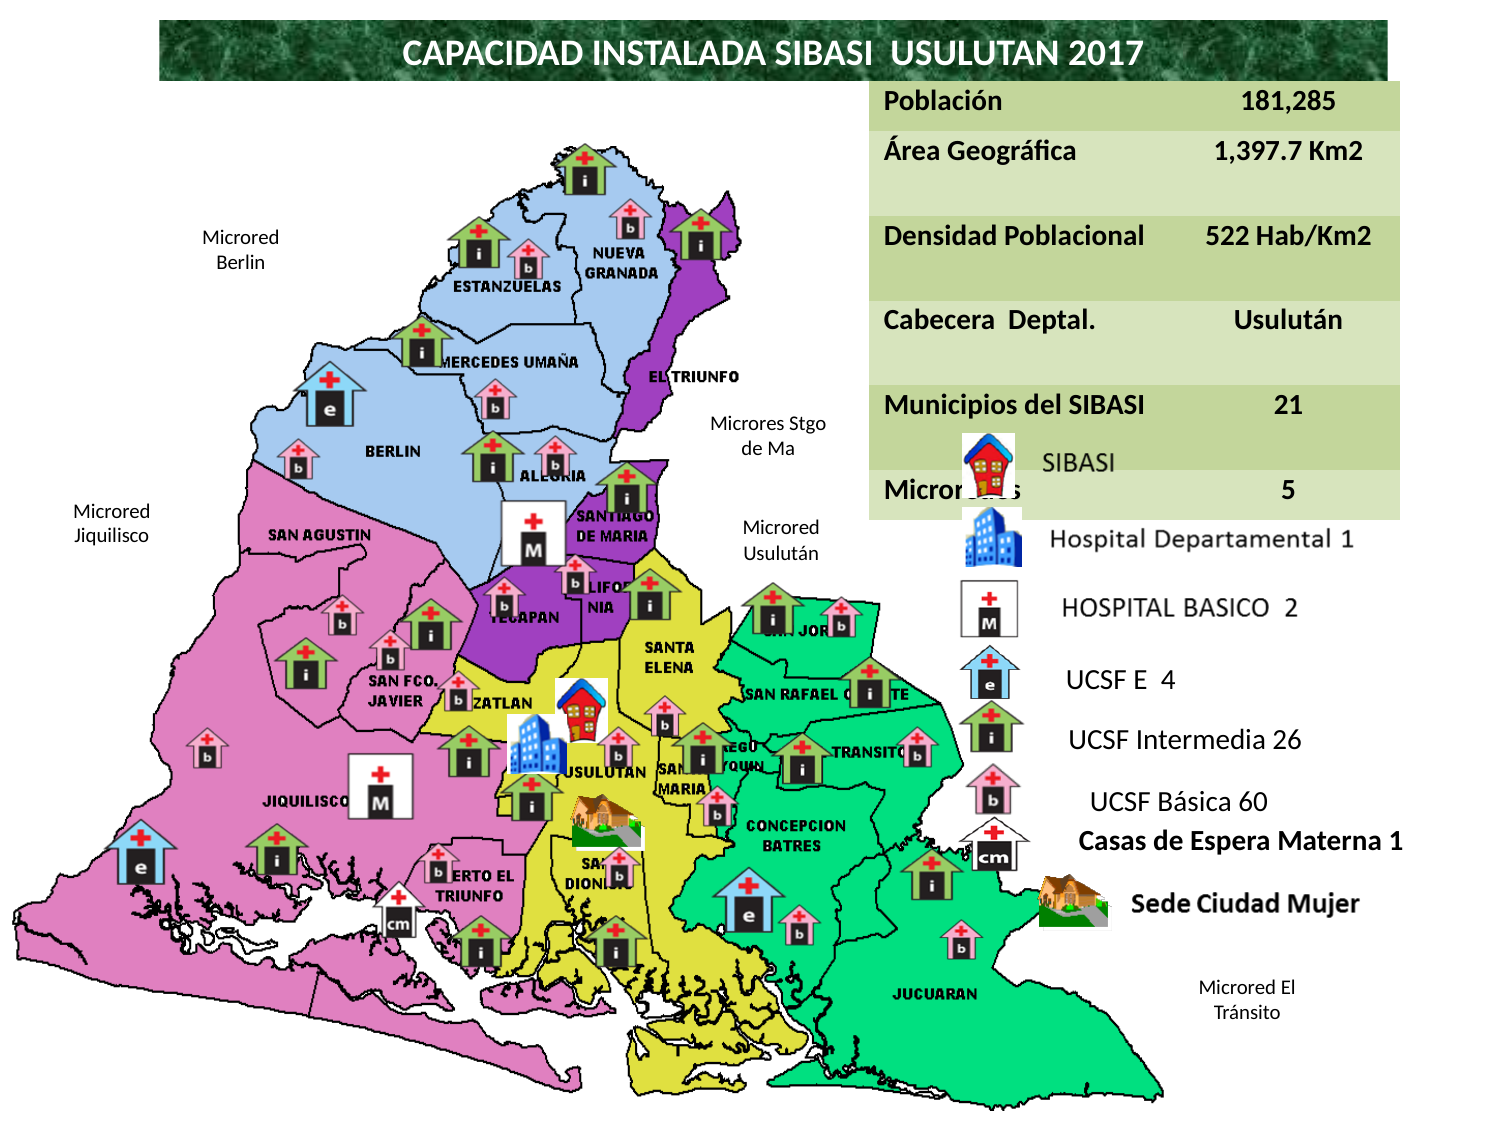

CAPACIDAD INSTALADA SIBASI USULUTAN 2017
| Población | 181,285 |
| --- | --- |
| Área Geográfica | 1,397.7 Km2 |
| Densidad Poblacional | 522 Hab/Km2 |
| Cabecera Deptal. | Usulután |
| Municipios del SIBASI | 21 |
| Microredes | 5 |
Microred Berlin
Microres Stgo de Ma
Microred Jiquilisco
Microred Usulután
UCSF E 4
UCSF Intermedia 26
UCSF Básica 60
 Casas de Espera Materna 1
Microred El Tránsito